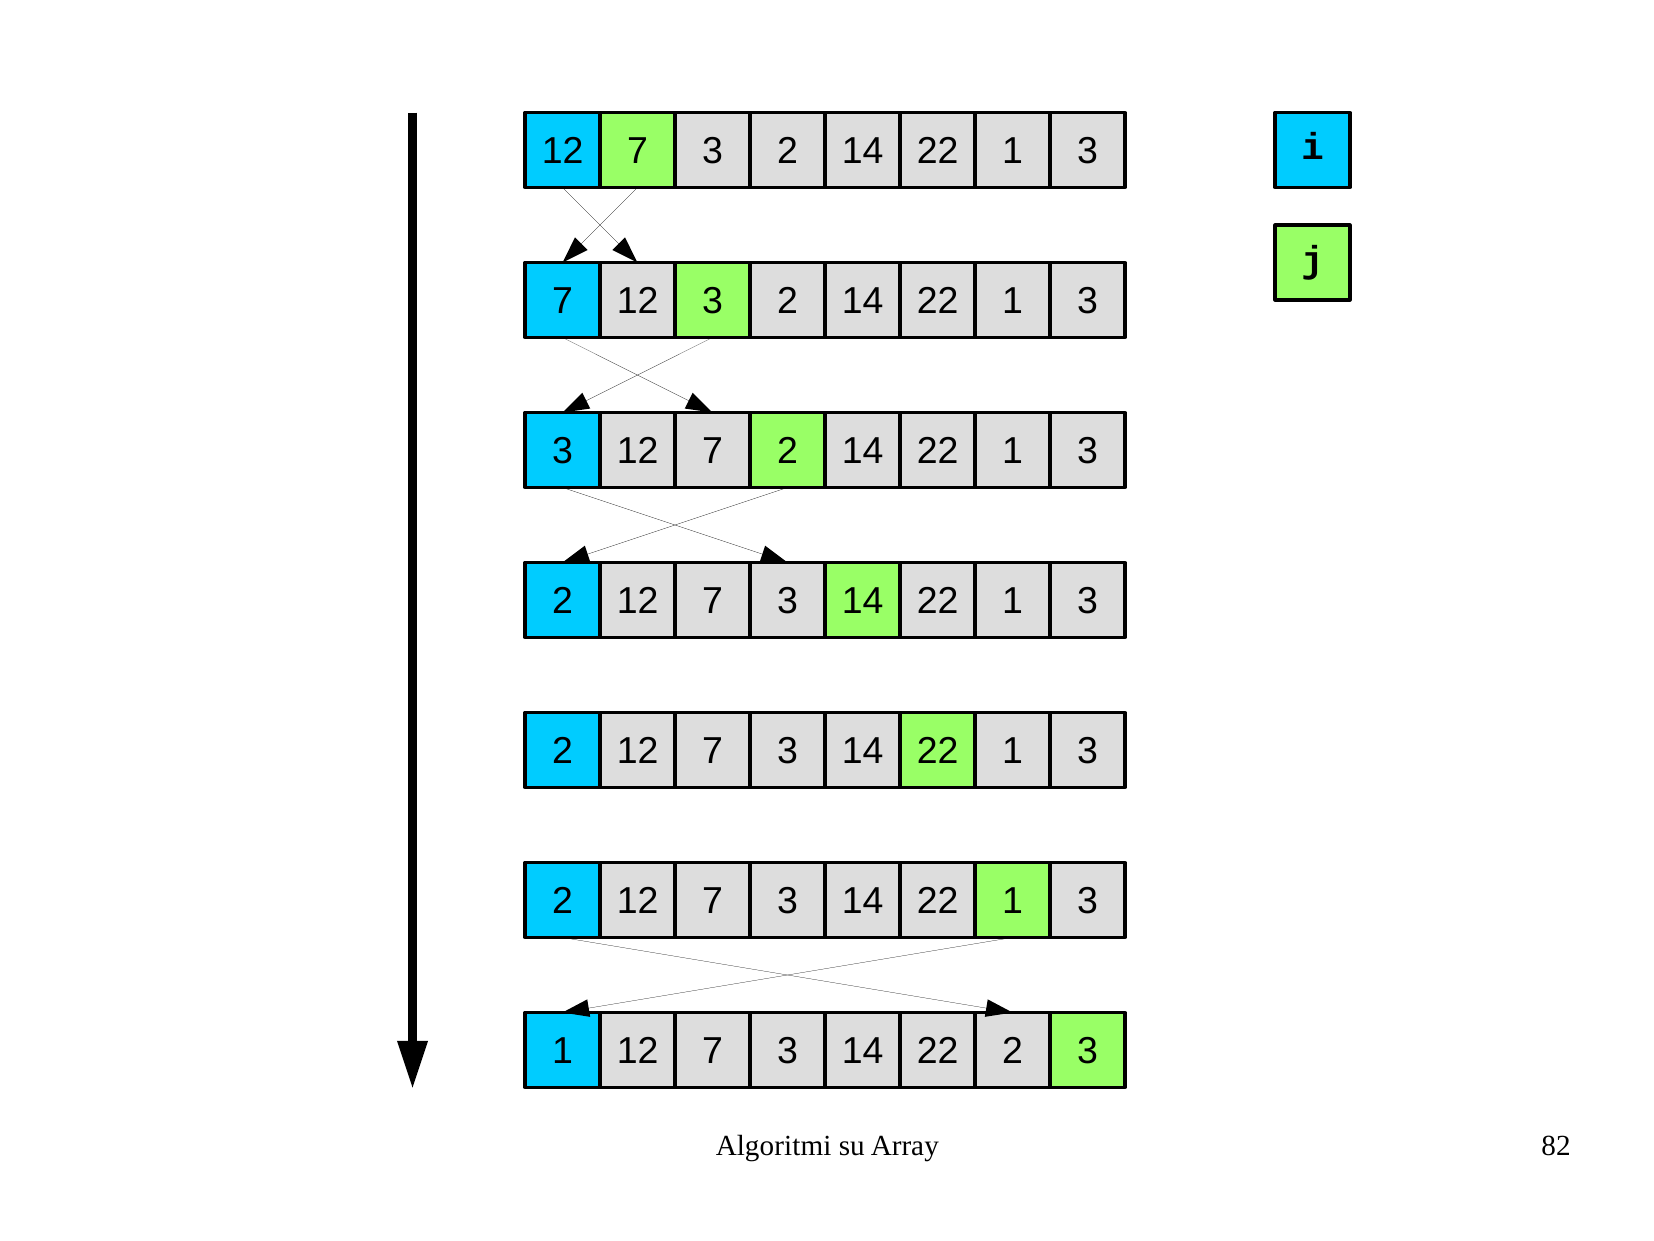

12
7
3
2
14
22
1
3
i
j
7
12
3
2
14
22
1
3
3
12
7
2
14
22
1
3
2
12
7
3
14
22
1
3
2
12
7
3
14
22
1
3
2
12
7
3
14
22
1
3
1
12
7
3
14
22
2
3
Algoritmi su Array
82